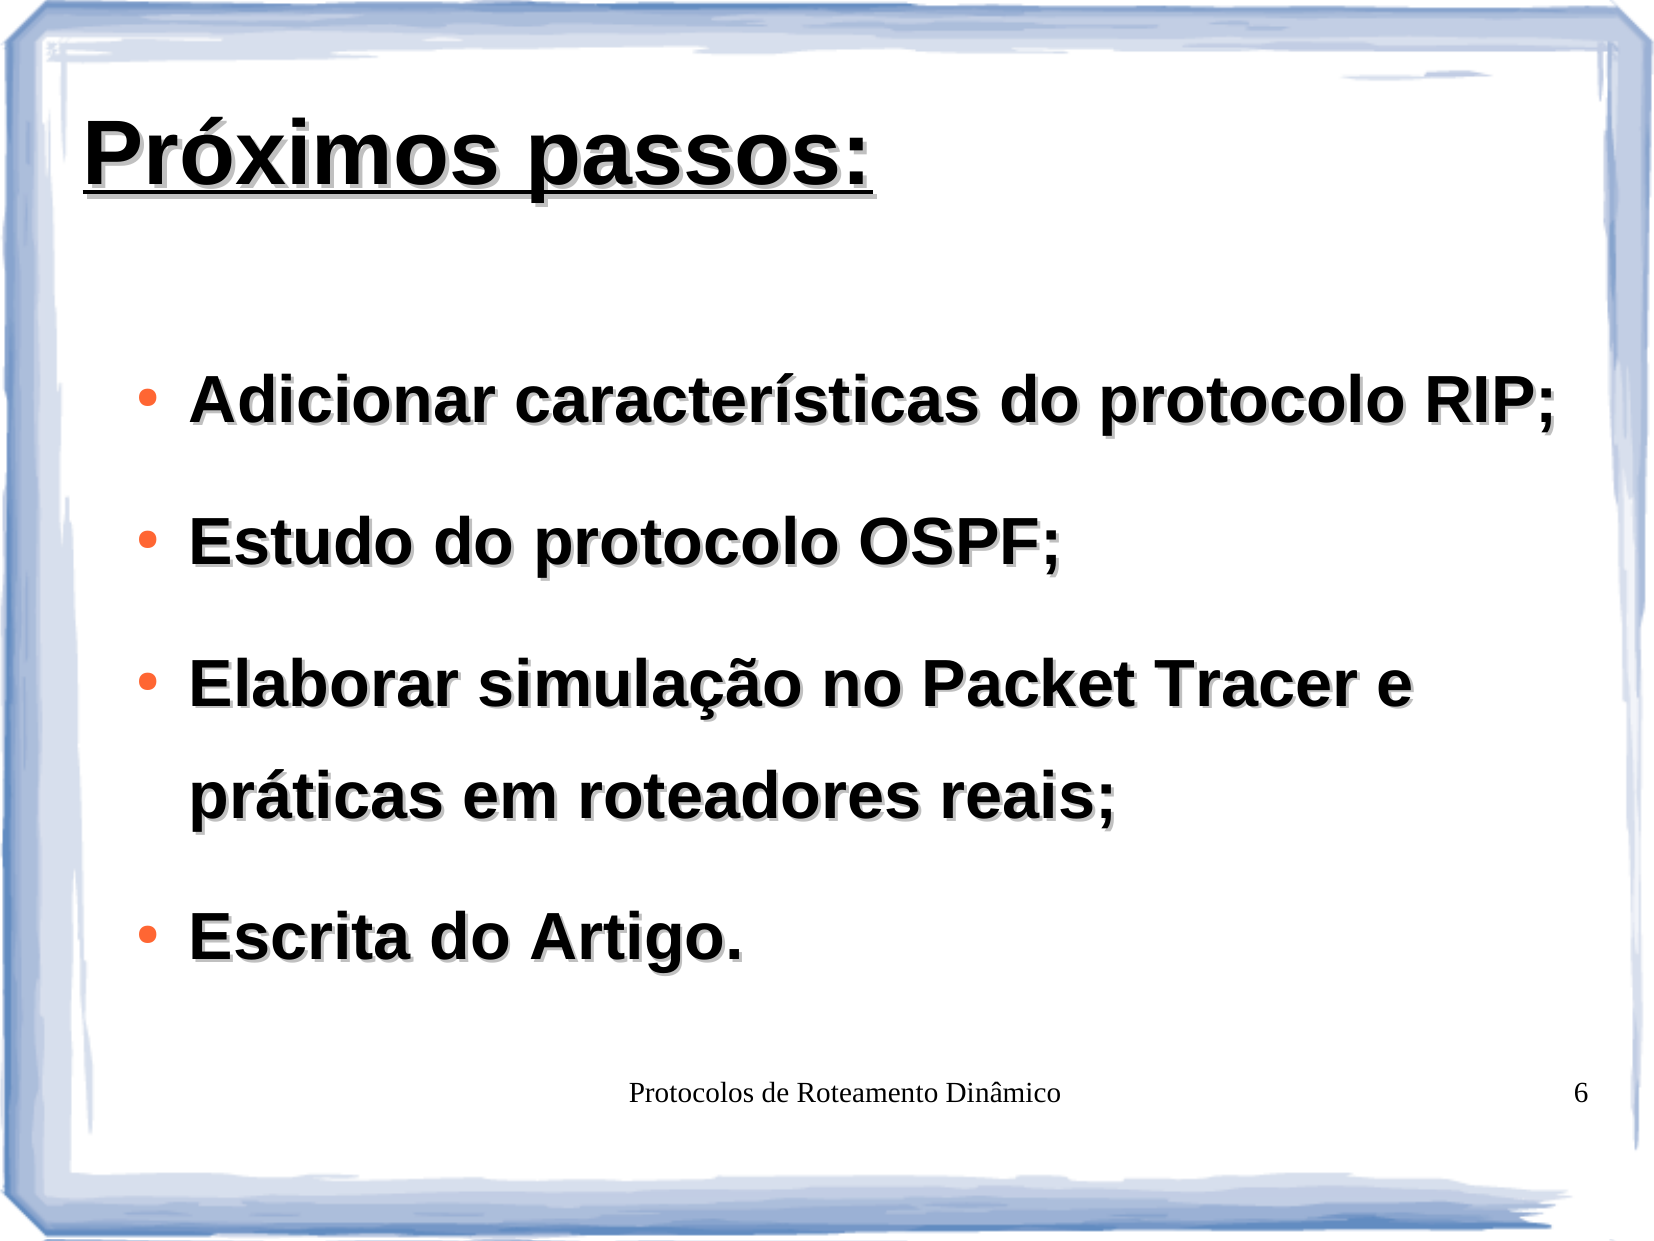

# Próximos passos:
Adicionar características do protocolo RIP;
Estudo do protocolo OSPF;
Elaborar simulação no Packet Tracer e práticas em roteadores reais;
Escrita do Artigo.
Protocolos de Roteamento Dinâmico
6